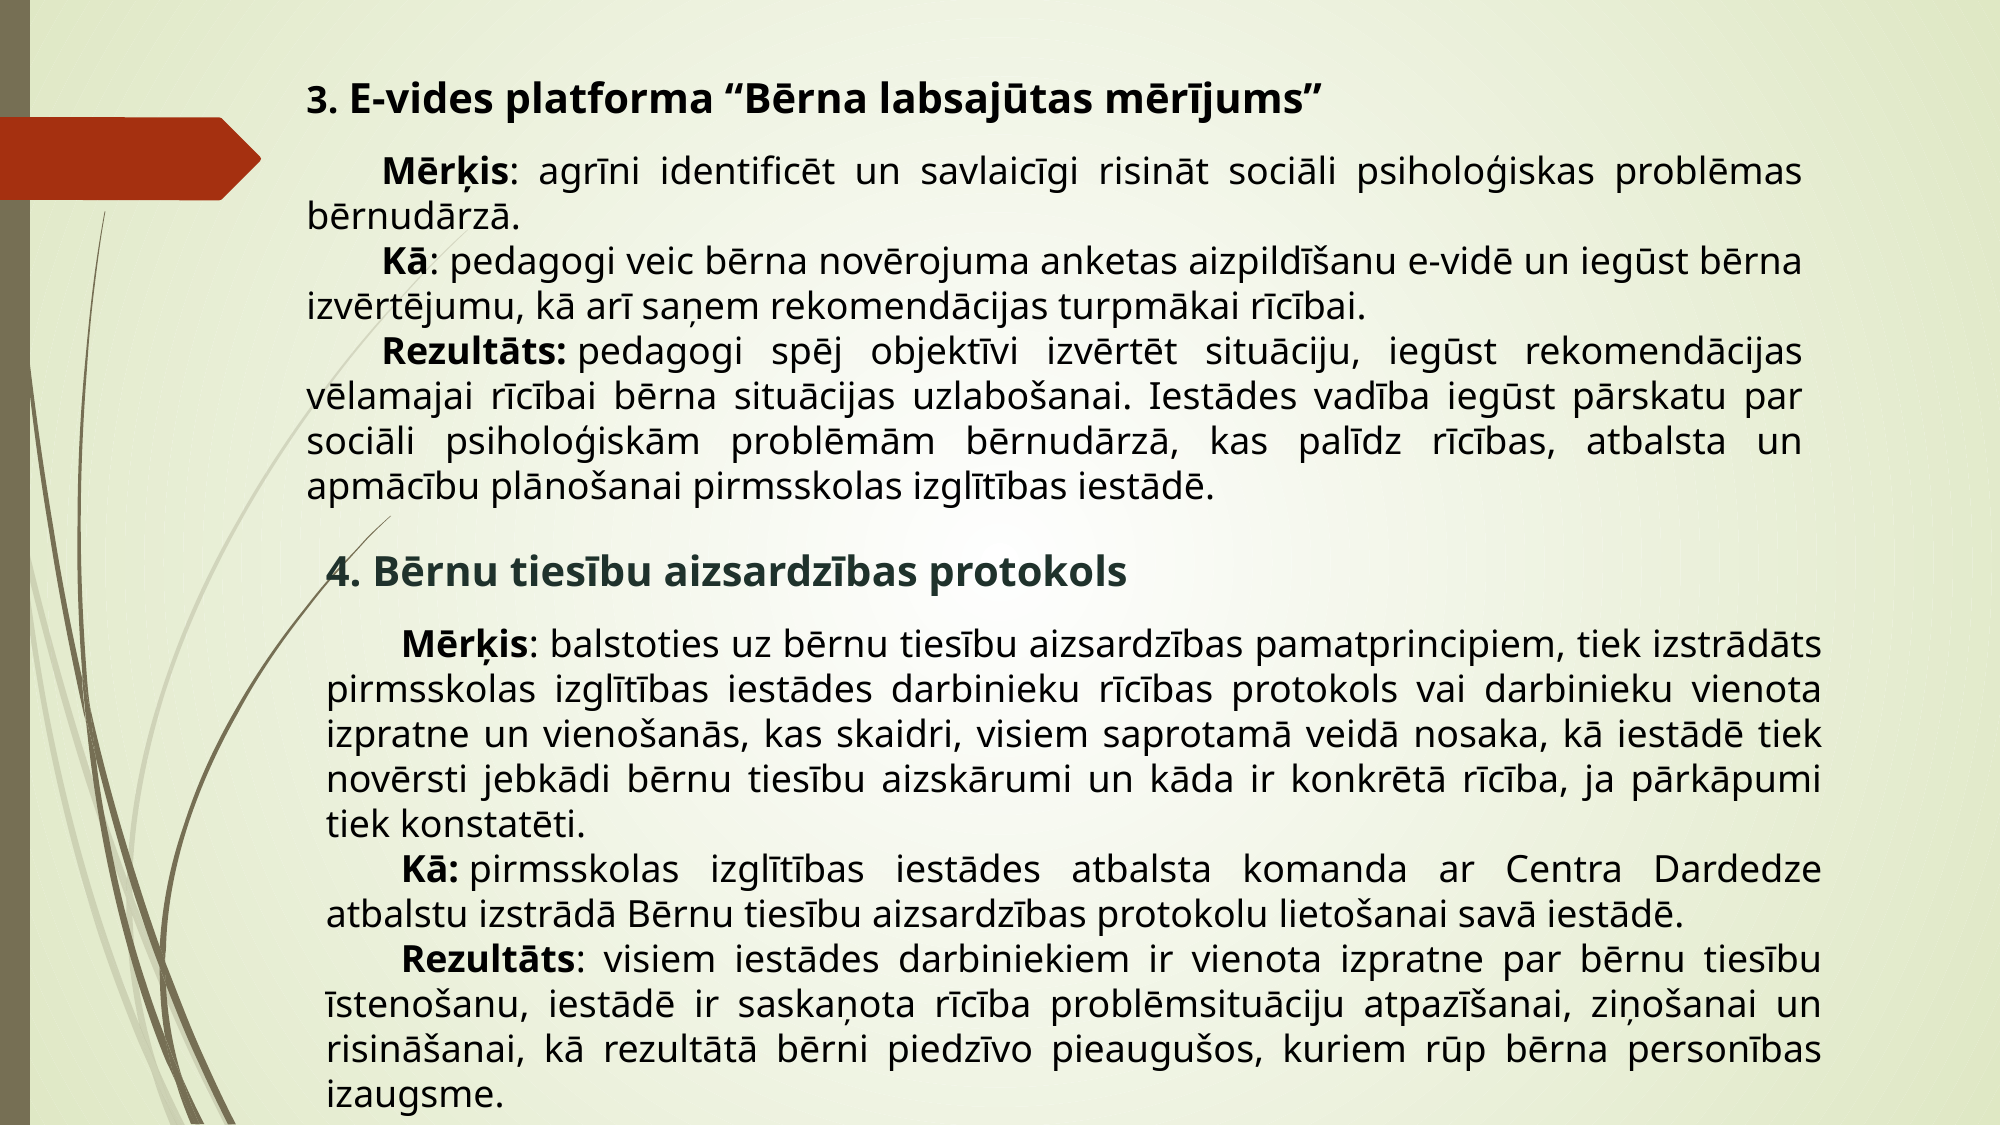

3. E-vides platforma “Bērna labsajūtas mērījums”
	Mērķis: agrīni identificēt un savlaicīgi risināt sociāli psiholoģiskas problēmas bērnudārzā.
	Kā: pedagogi veic bērna novērojuma anketas aizpildīšanu e-vidē un iegūst bērna izvērtējumu, kā arī saņem rekomendācijas turpmākai rīcībai.
	Rezultāts: pedagogi spēj objektīvi izvērtēt situāciju, iegūst rekomendācijas vēlamajai rīcībai bērna situācijas uzlabošanai. Iestādes vadība iegūst pārskatu par sociāli psiholoģiskām problēmām bērnudārzā, kas palīdz rīcības, atbalsta un apmācību plānošanai pirmsskolas izglītības iestādē.
4. Bērnu tiesību aizsardzības protokols
	Mērķis: balstoties uz bērnu tiesību aizsardzības pamatprincipiem, tiek izstrādāts pirmsskolas izglītības iestādes darbinieku rīcības protokols vai darbinieku vienota izpratne un vienošanās, kas skaidri, visiem saprotamā veidā nosaka, kā iestādē tiek novērsti jebkādi bērnu tiesību aizskārumi un kāda ir konkrētā rīcība, ja pārkāpumi tiek konstatēti.
	Kā: pirmsskolas izglītības iestādes atbalsta komanda ar Centra Dardedze atbalstu izstrādā Bērnu tiesību aizsardzības protokolu lietošanai savā iestādē.
	Rezultāts: visiem iestādes darbiniekiem ir vienota izpratne par bērnu tiesību īstenošanu, iestādē ir saskaņota rīcība problēmsituāciju atpazīšanai, ziņošanai un risināšanai, kā rezultātā bērni piedzīvo pieaugušos, kuriem rūp bērna personības izaugsme.